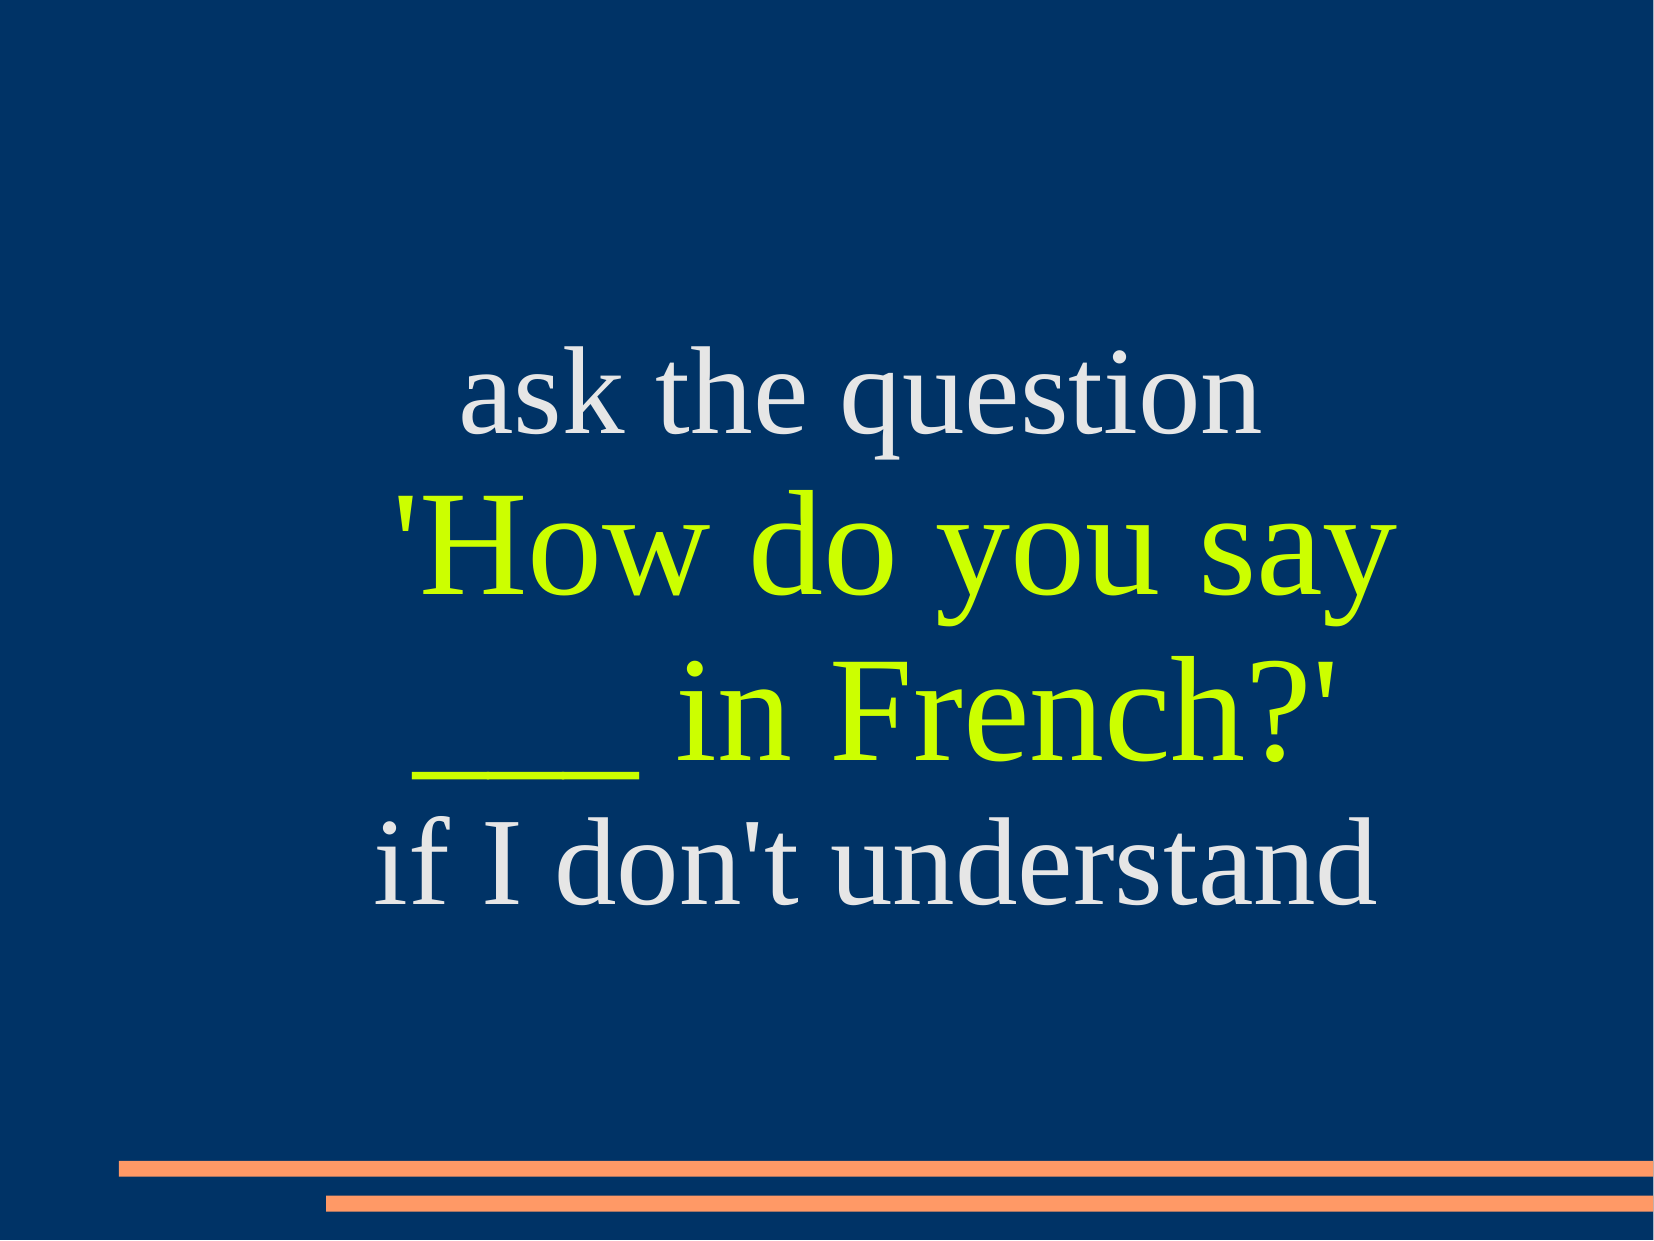

#
ask the question
 'How do you say
 ___ in French?'
if I don't understand